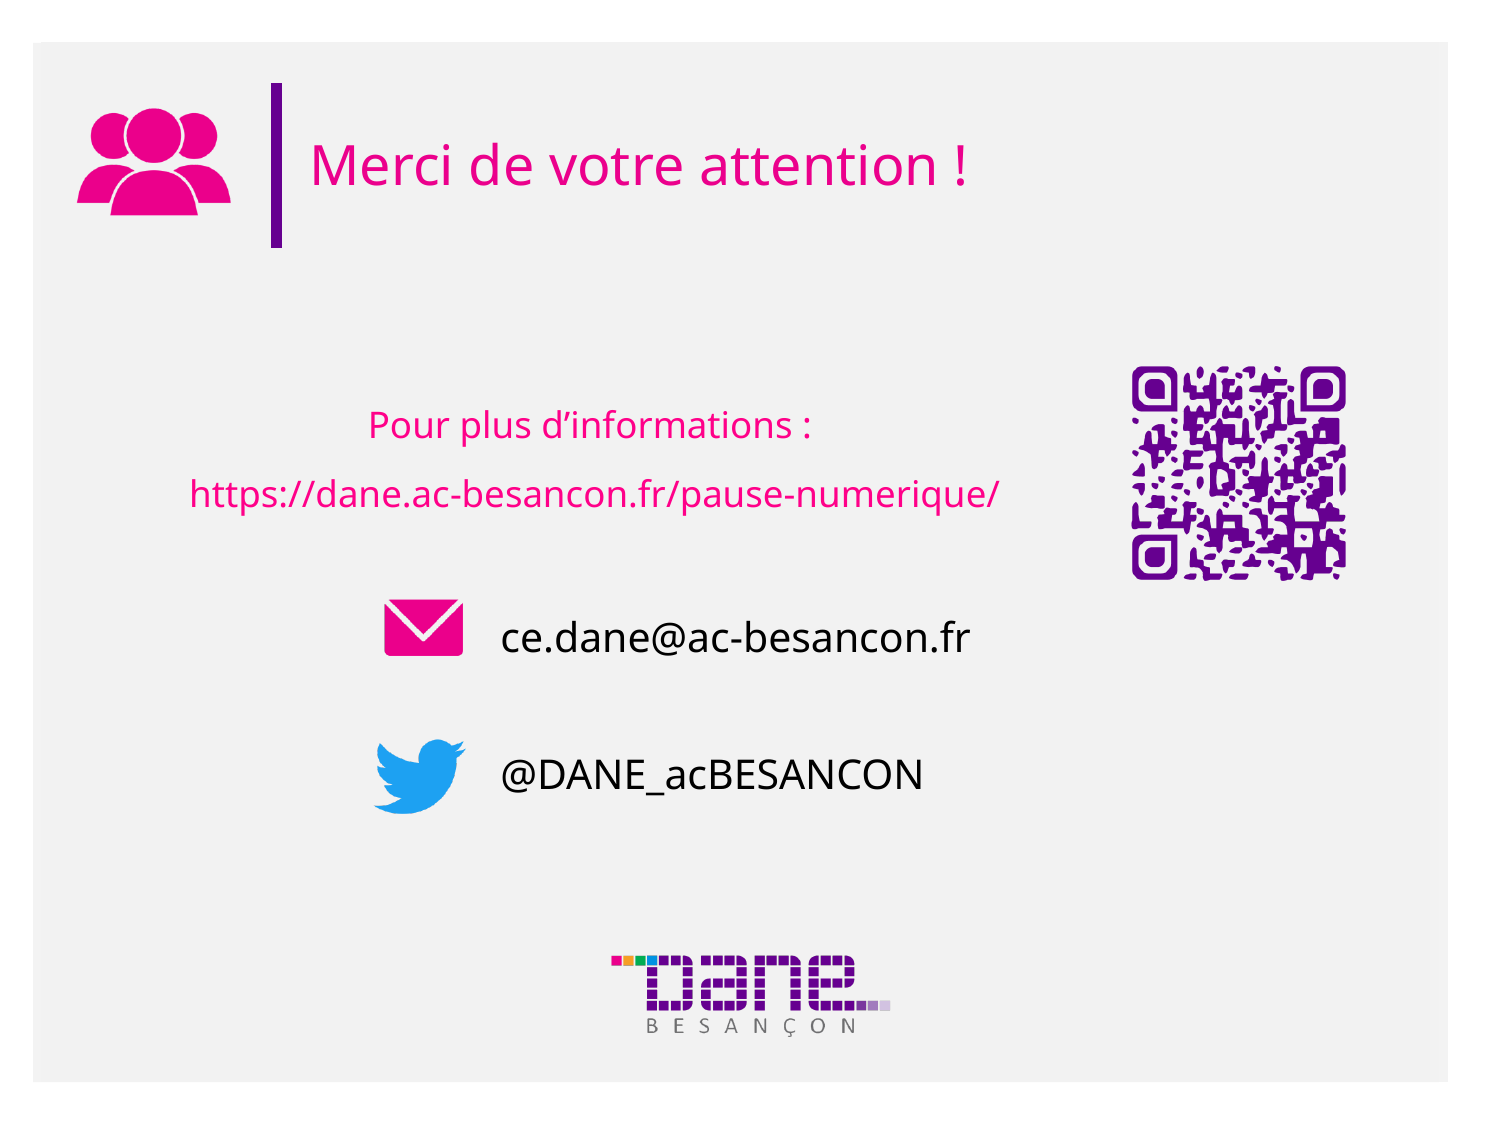

Merci de votre attention !
Pour plus d’informations : https://dane.ac-besancon.fr/pause-numerique/
ce.dane@ac-besancon.fr
@DANE_acBESANCON